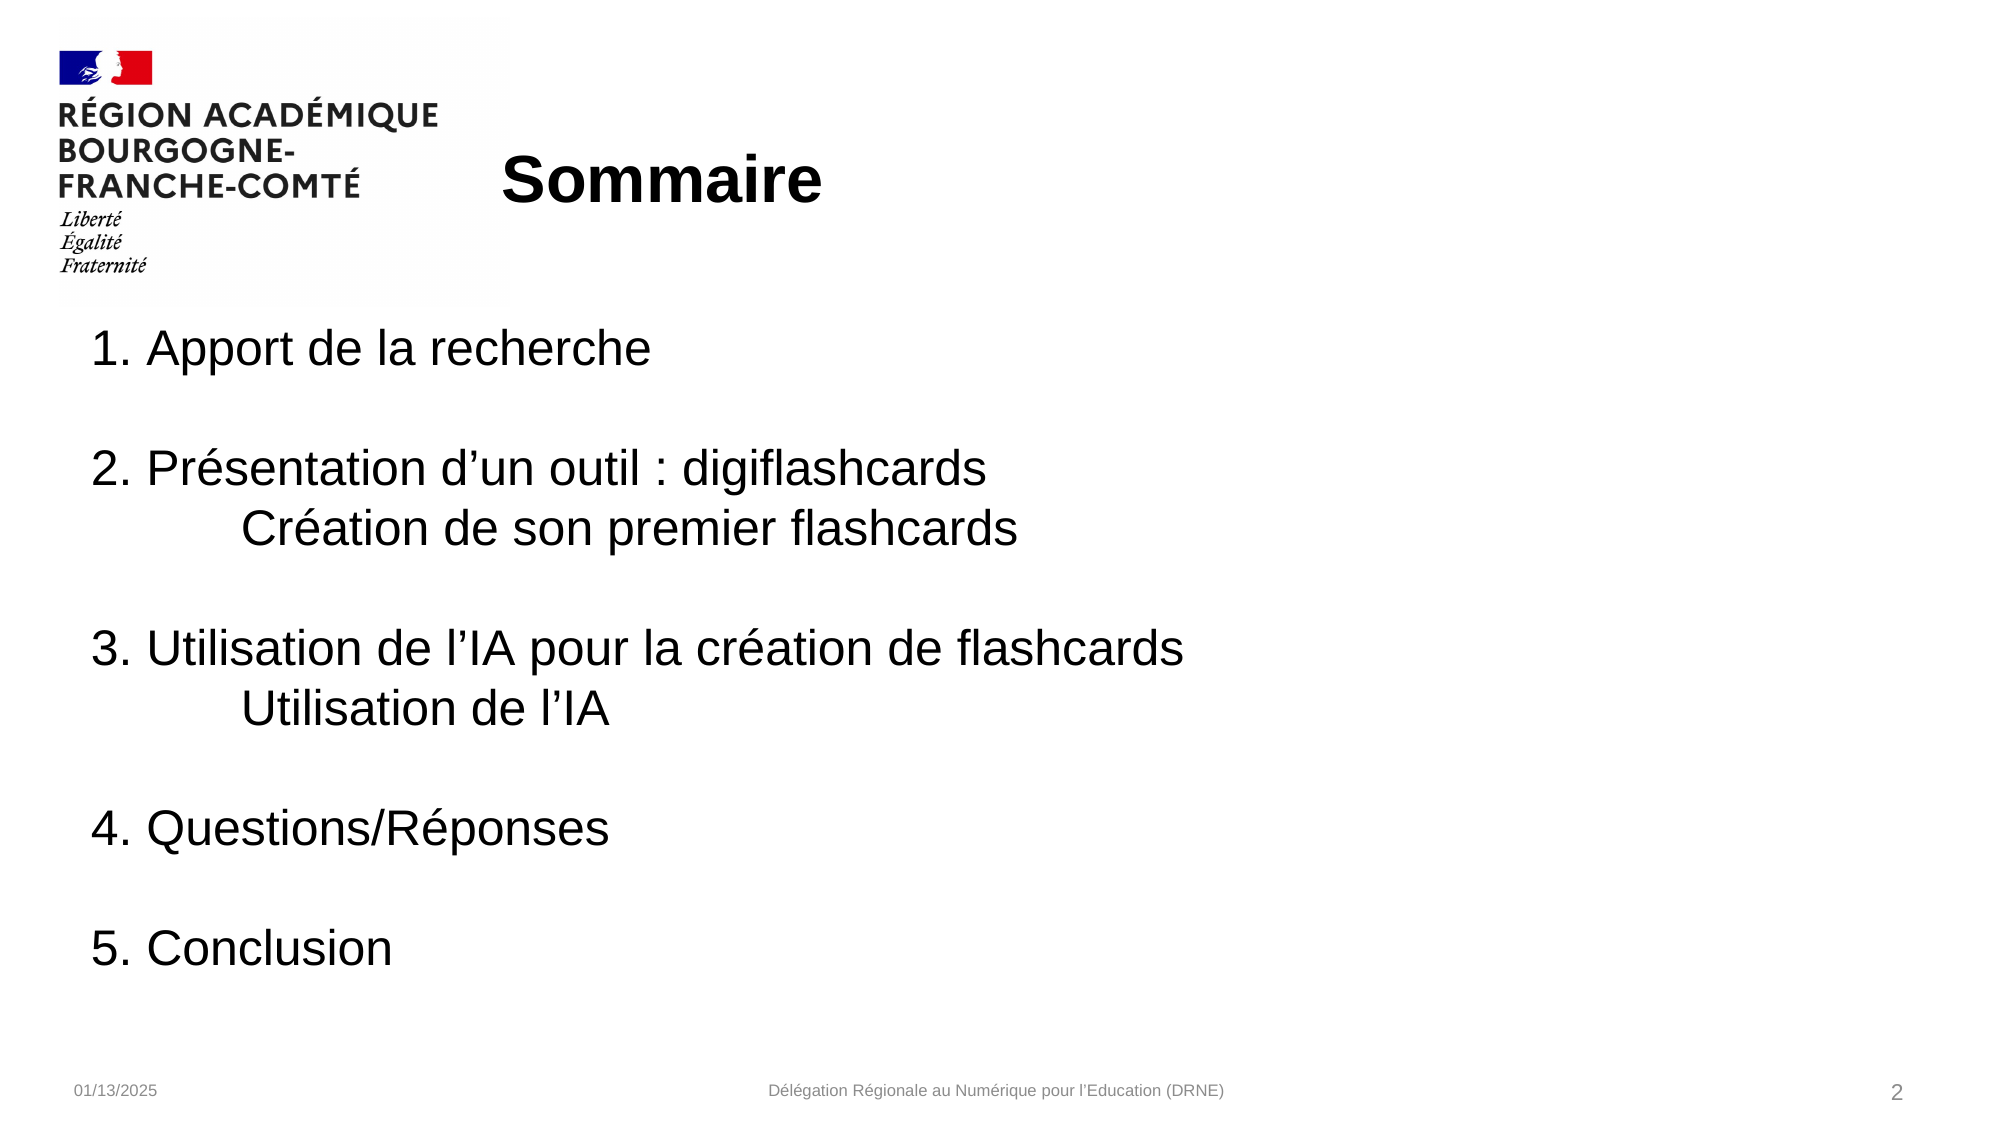

Sommaire
1. Apport de la recherche
2. Présentation d’un outil : digiflashcards
Création de son premier flashcards
3. Utilisation de l’IA pour la création de flashcards
Utilisation de l’IA
4. Questions/Réponses
5. Conclusion
2
01/13/2025
Délégation Régionale au Numérique pour l’Education (DRNE)